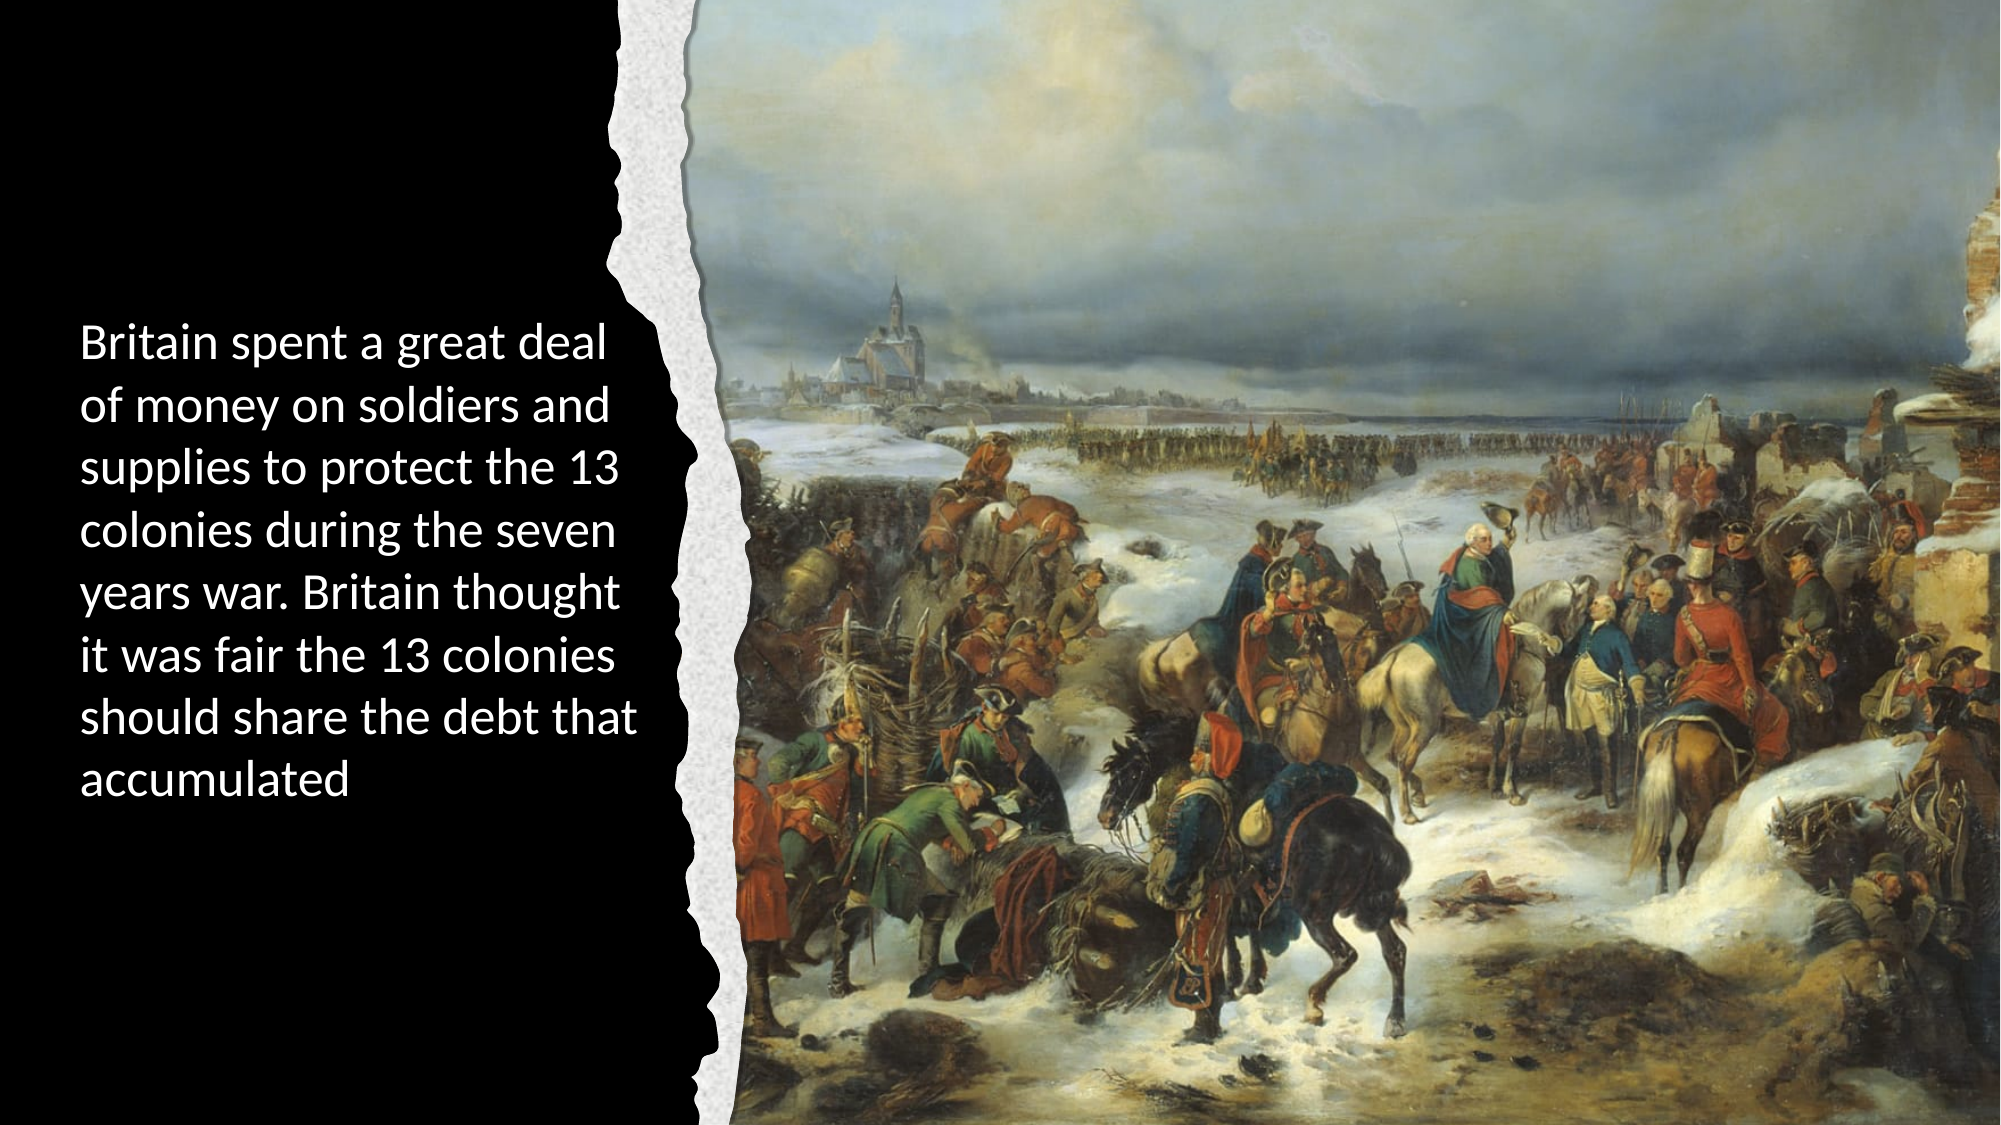

Britain spent a great deal of money on soldiers and supplies to protect the 13 colonies during the seven years war. Britain thought it was fair the 13 colonies should share the debt that accumulated